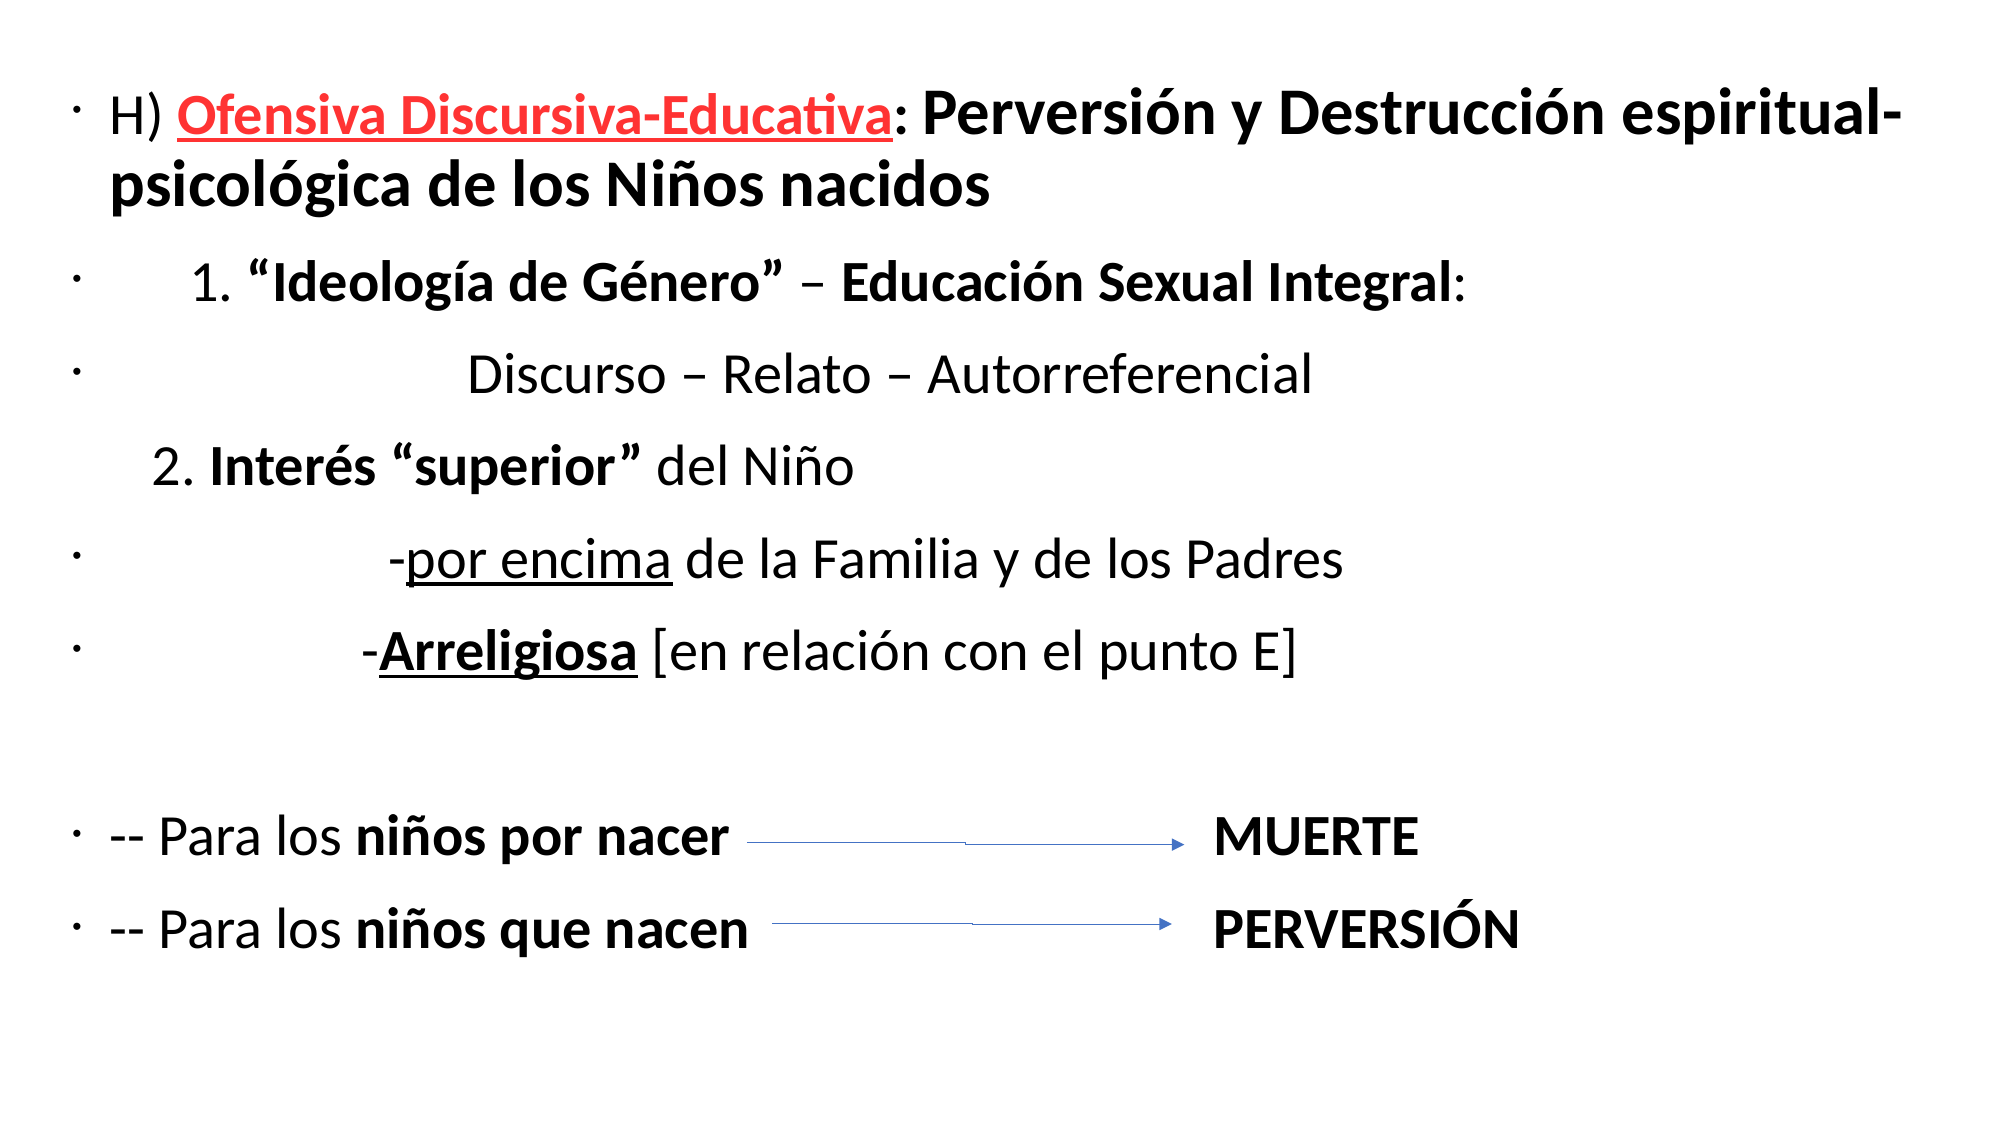

# H) Ofensiva Discursiva-Educativa: Perversión y Destrucción espiritual-psicológica de los Niños nacidos
 1. “Ideología de Género” – Educación Sexual Integral:
 Discurso – Relato – Autorreferencial
 2. Interés “superior” del Niño
 -por encima de la Familia y de los Padres
 -Arreligiosa [en relación con el punto E]
-- Para los niños por nacer			 MUERTE
-- Para los niños que nacen			 PERVERSIÓN